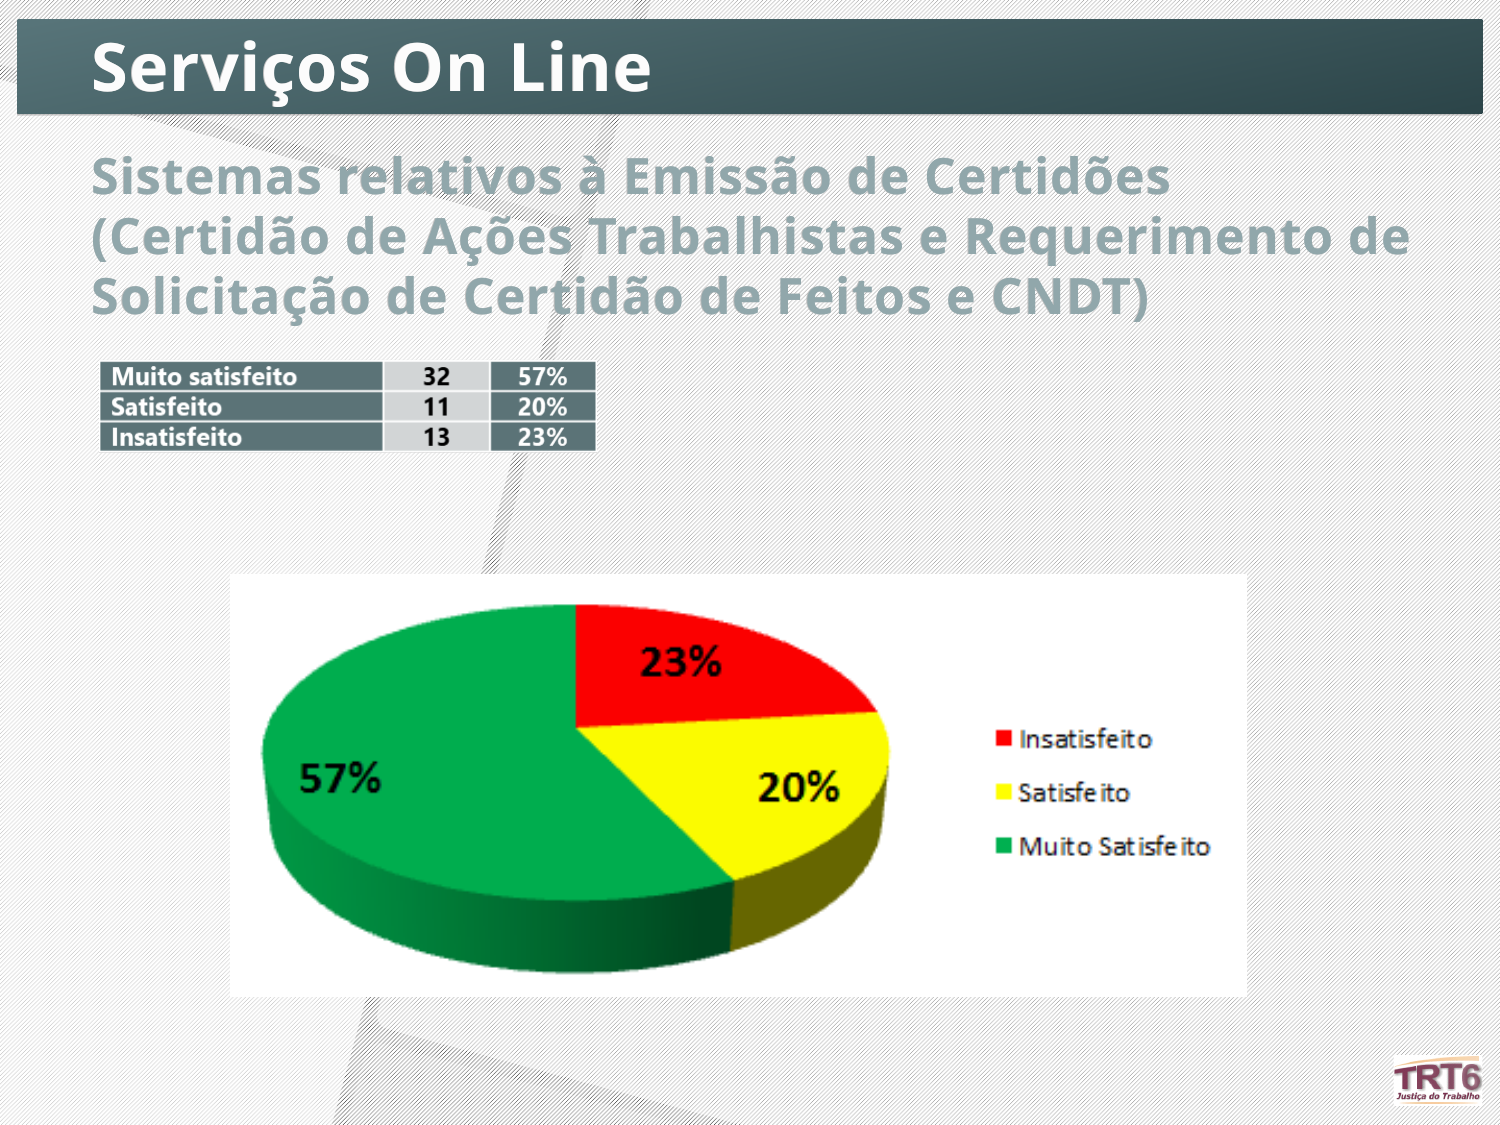

Serviços On Line
Sistemas relativos à Emissão de Certidões
(Certidão de Ações Trabalhistas e Requerimento de Solicitação de Certidão de Feitos e CNDT)